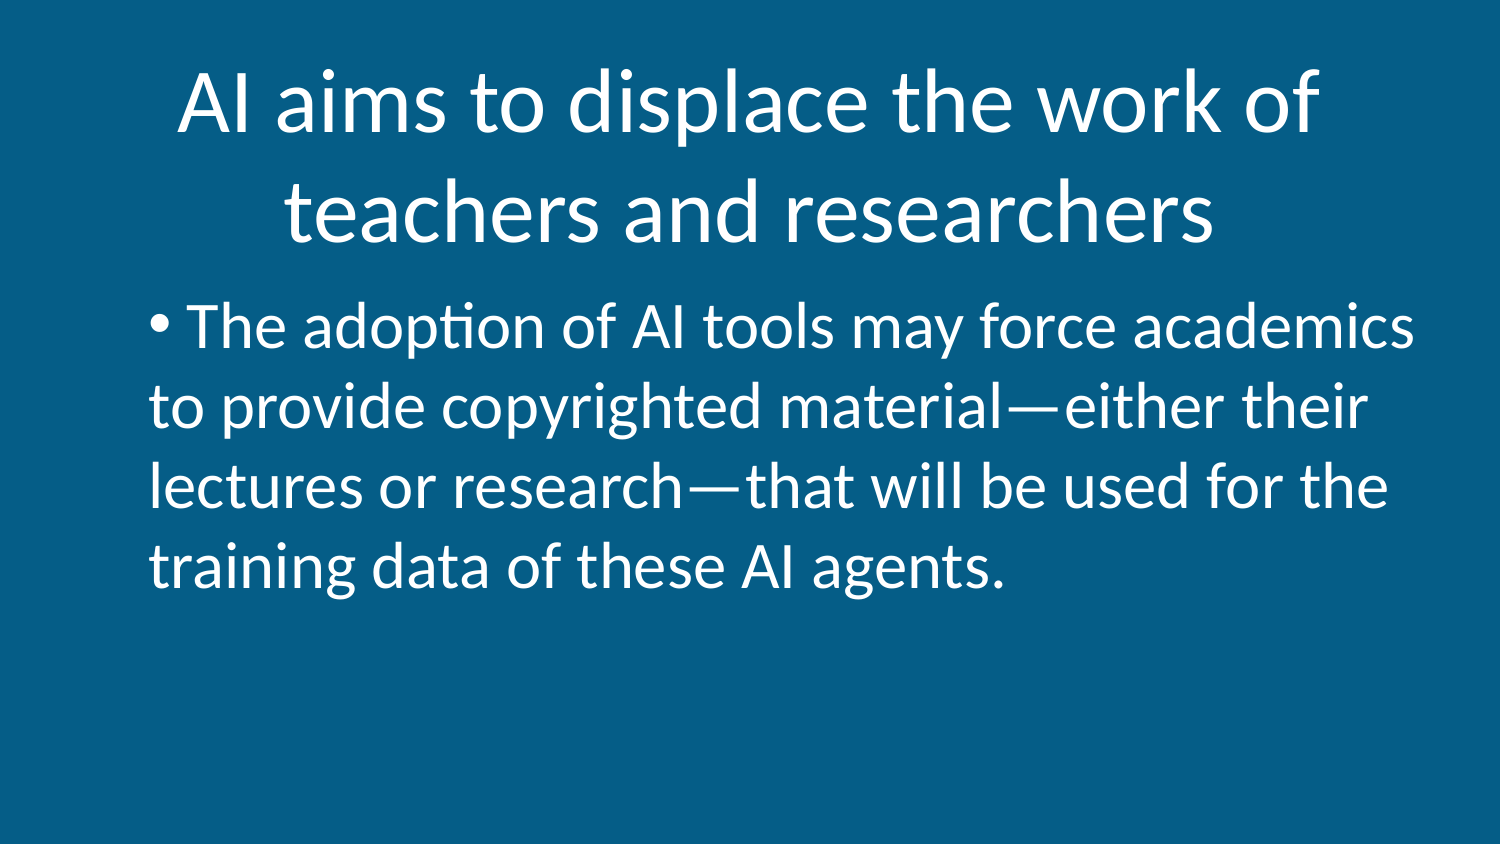

# AI aims to displace the work of teachers and researchers
 The adoption of AI tools may force academics to provide copyrighted material—either their lectures or research—that will be used for the training data of these AI agents.